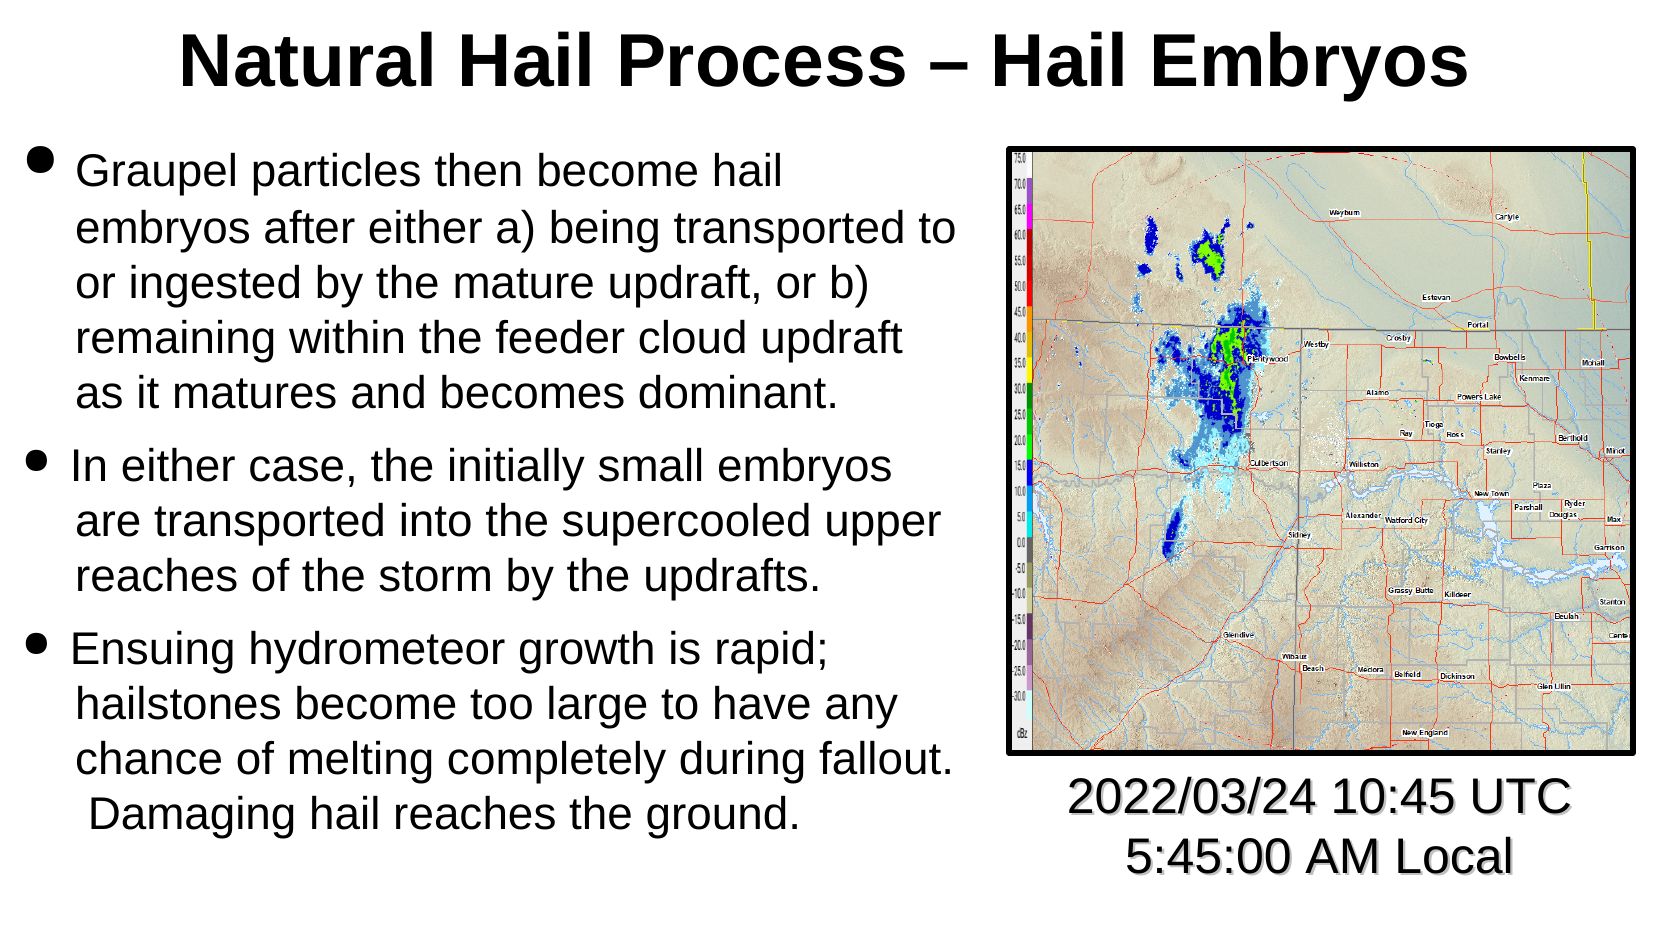

# Natural Hail Process – Hail Embryos
 Graupel particles then become hail embryos after either a) being transported to or ingested by the mature updraft, or b) remaining within the feeder cloud updraft as it matures and becomes dominant.
 In either case, the initially small embryos are transported into the supercooled upper reaches of the storm by the updrafts.
 Ensuing hydrometeor growth is rapid; hailstones become too large to have any chance of melting completely during fallout. Damaging hail reaches the ground.
2022/03/24 10:45 UTC
5:45:00 AM Local